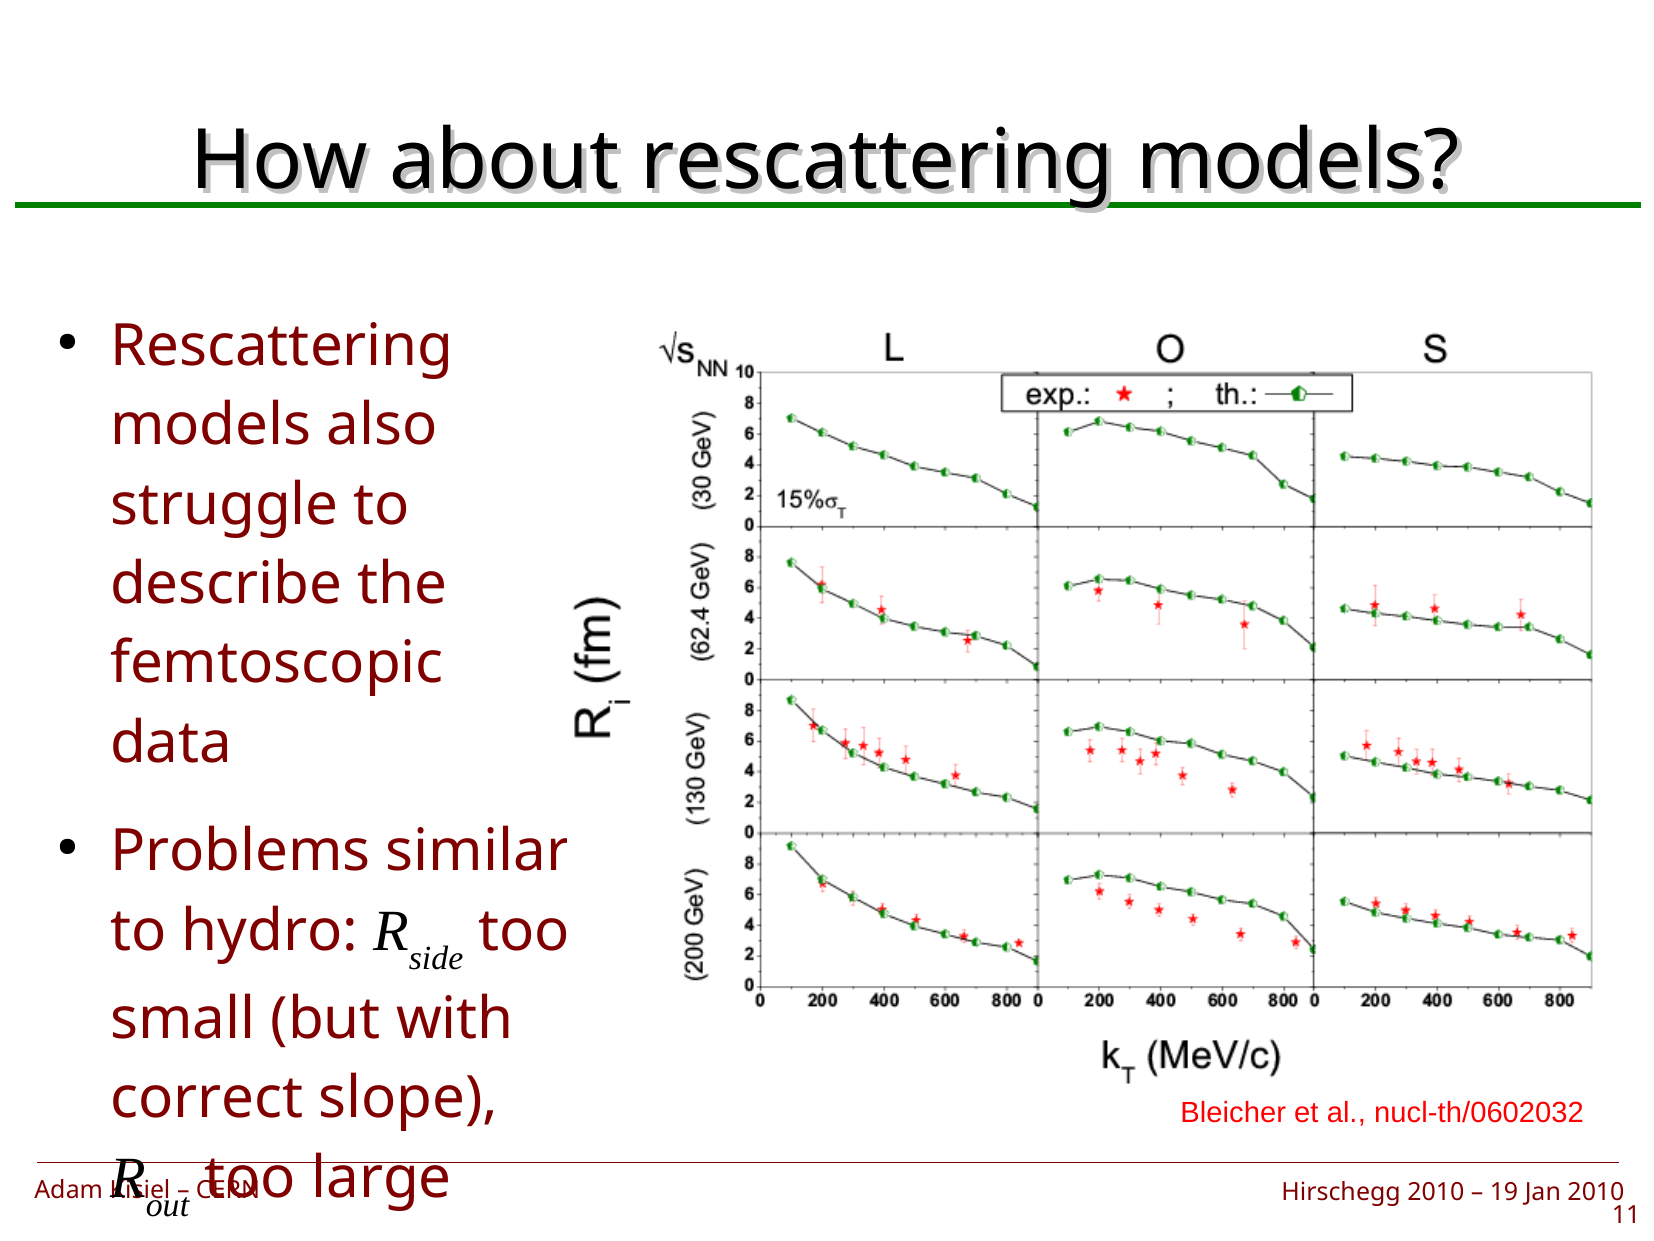

# How about rescattering models?
Rescattering models also struggle to describe the femtoscopic data
Problems similar to hydro: Rside too small (but with correct slope), Rout too large
Bleicher et al., nucl-th/0602032